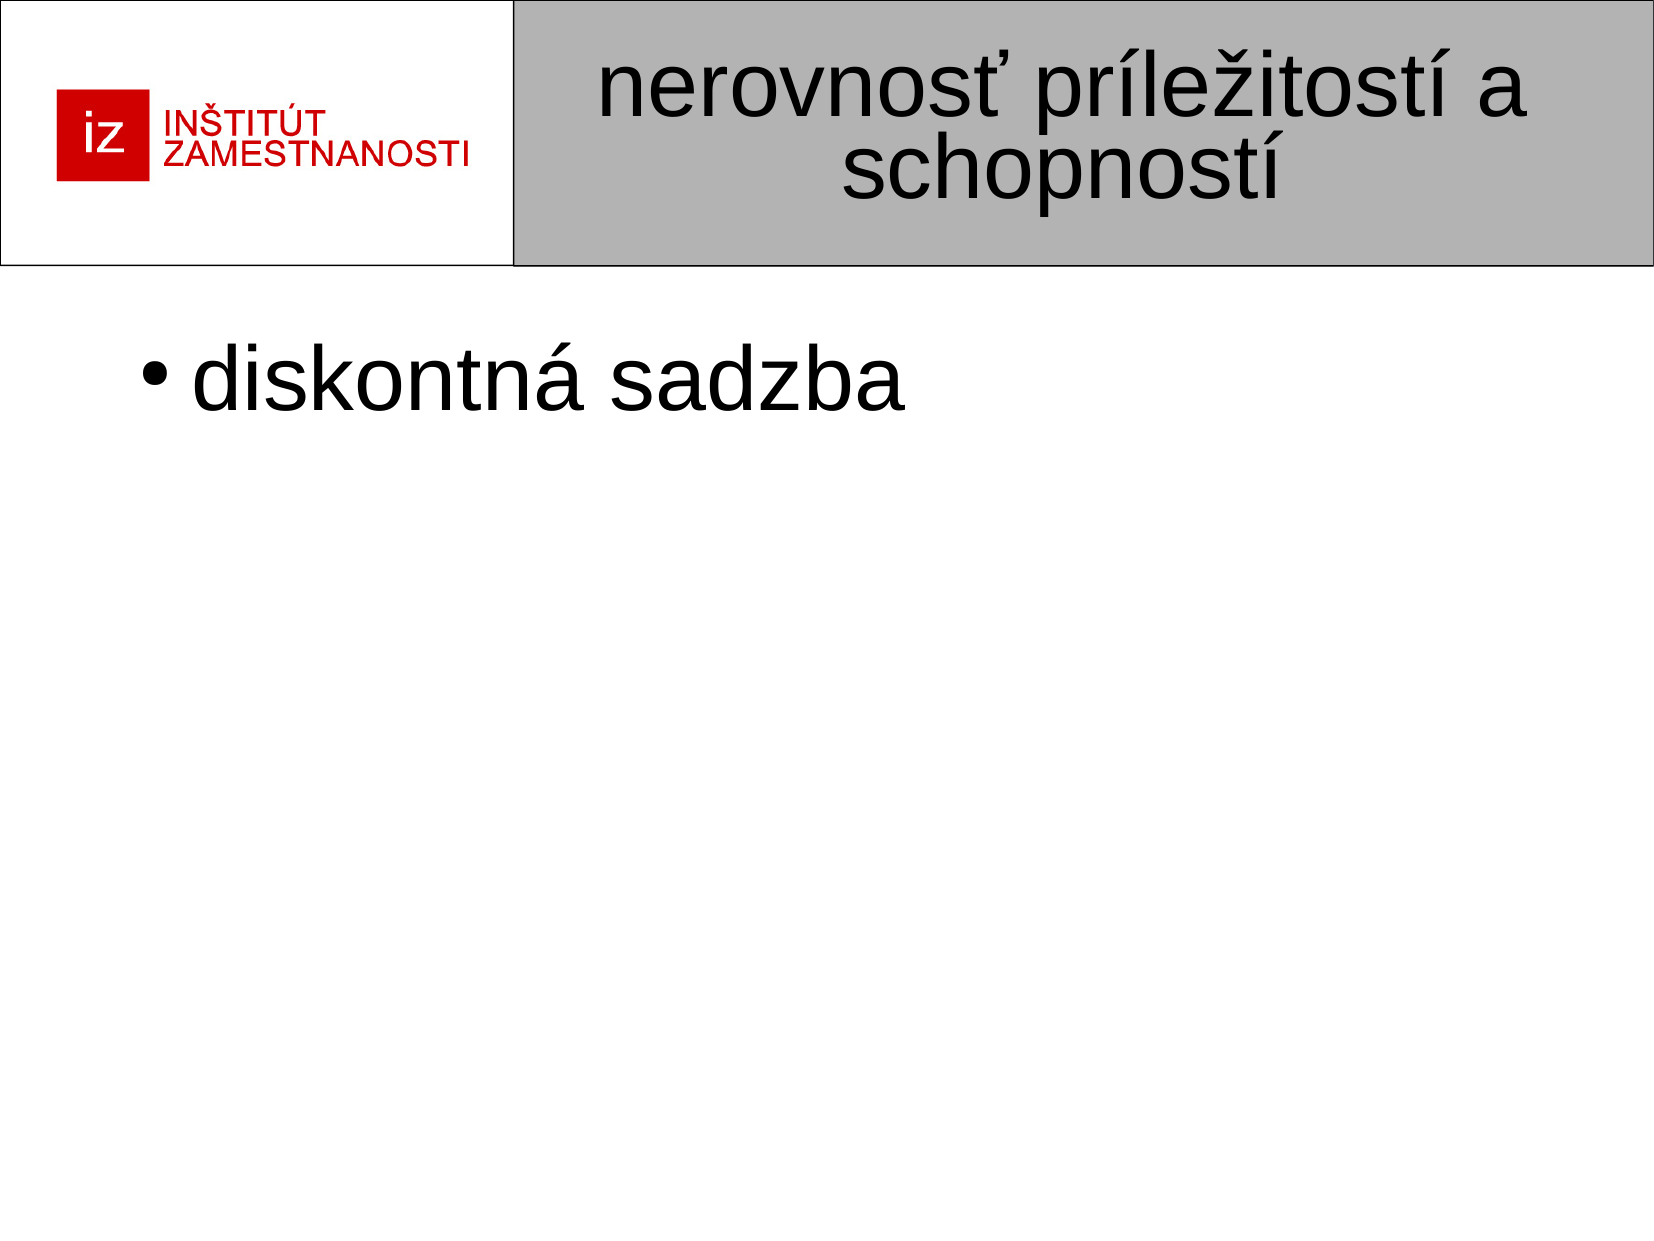

# nerovnosť príležitostí a schopností
diskontná sadzba